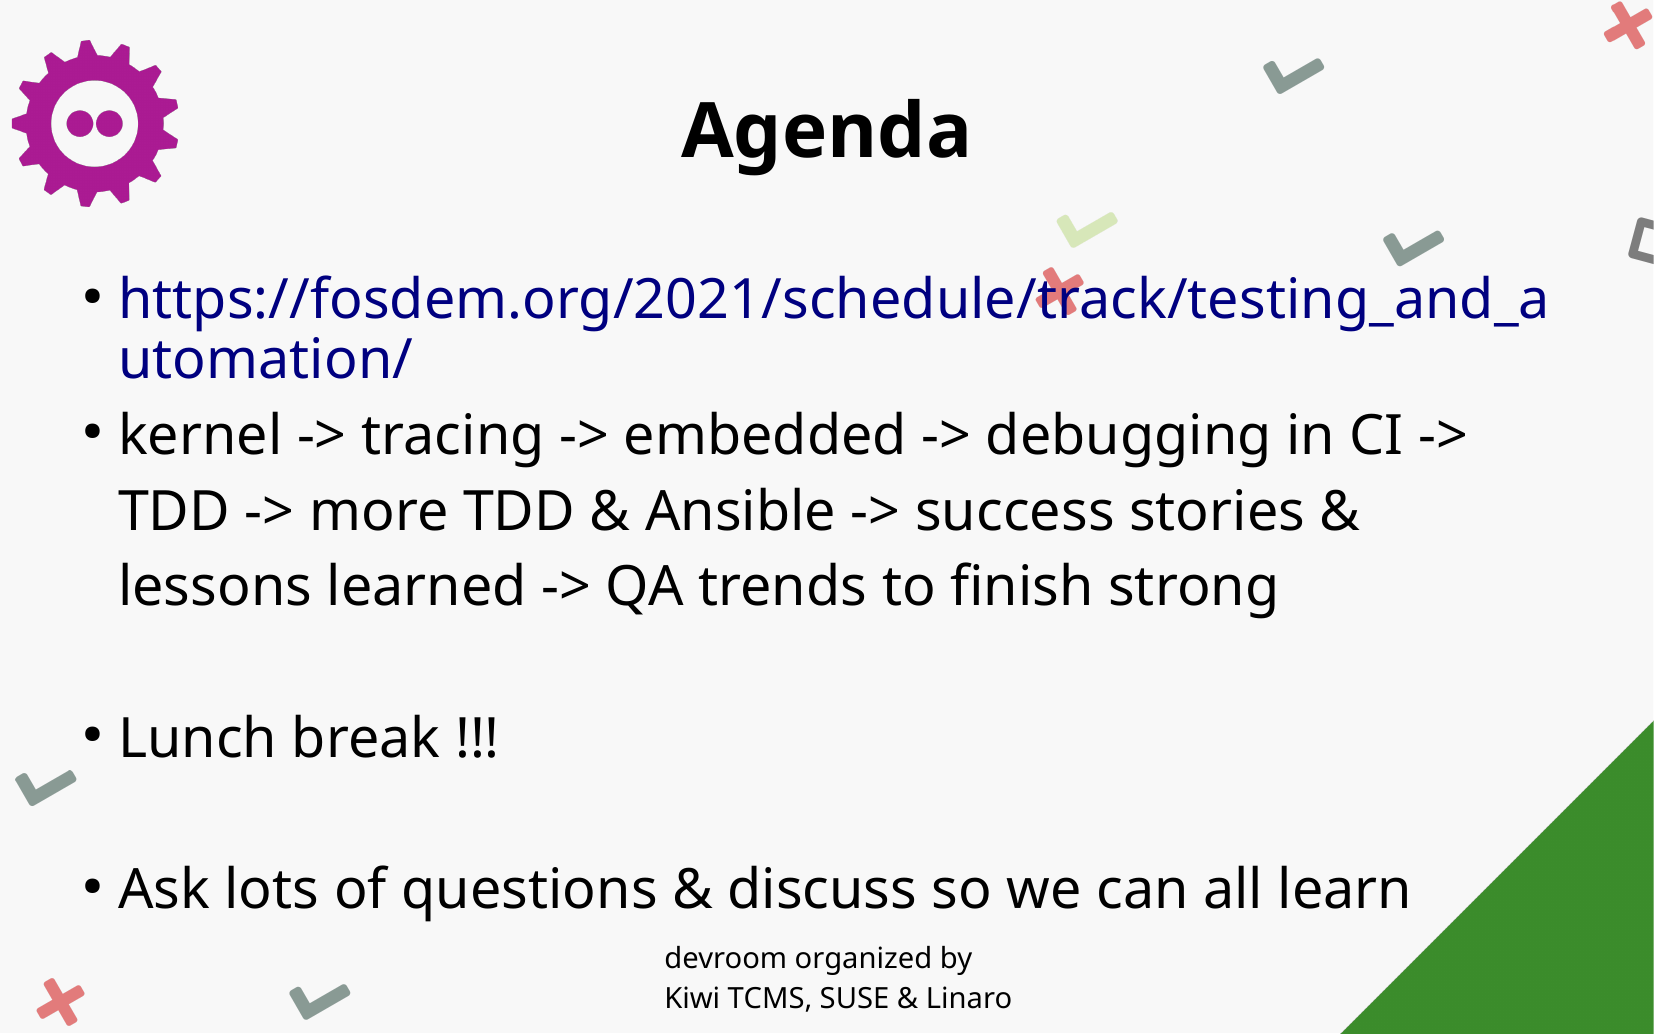

# Agenda
https://fosdem.org/2021/schedule/track/testing_and_automation/
kernel -> tracing -> embedded -> debugging in CI -> TDD -> more TDD & Ansible -> success stories & lessons learned -> QA trends to finish strong
Lunch break !!!
Ask lots of questions & discuss so we can all learn